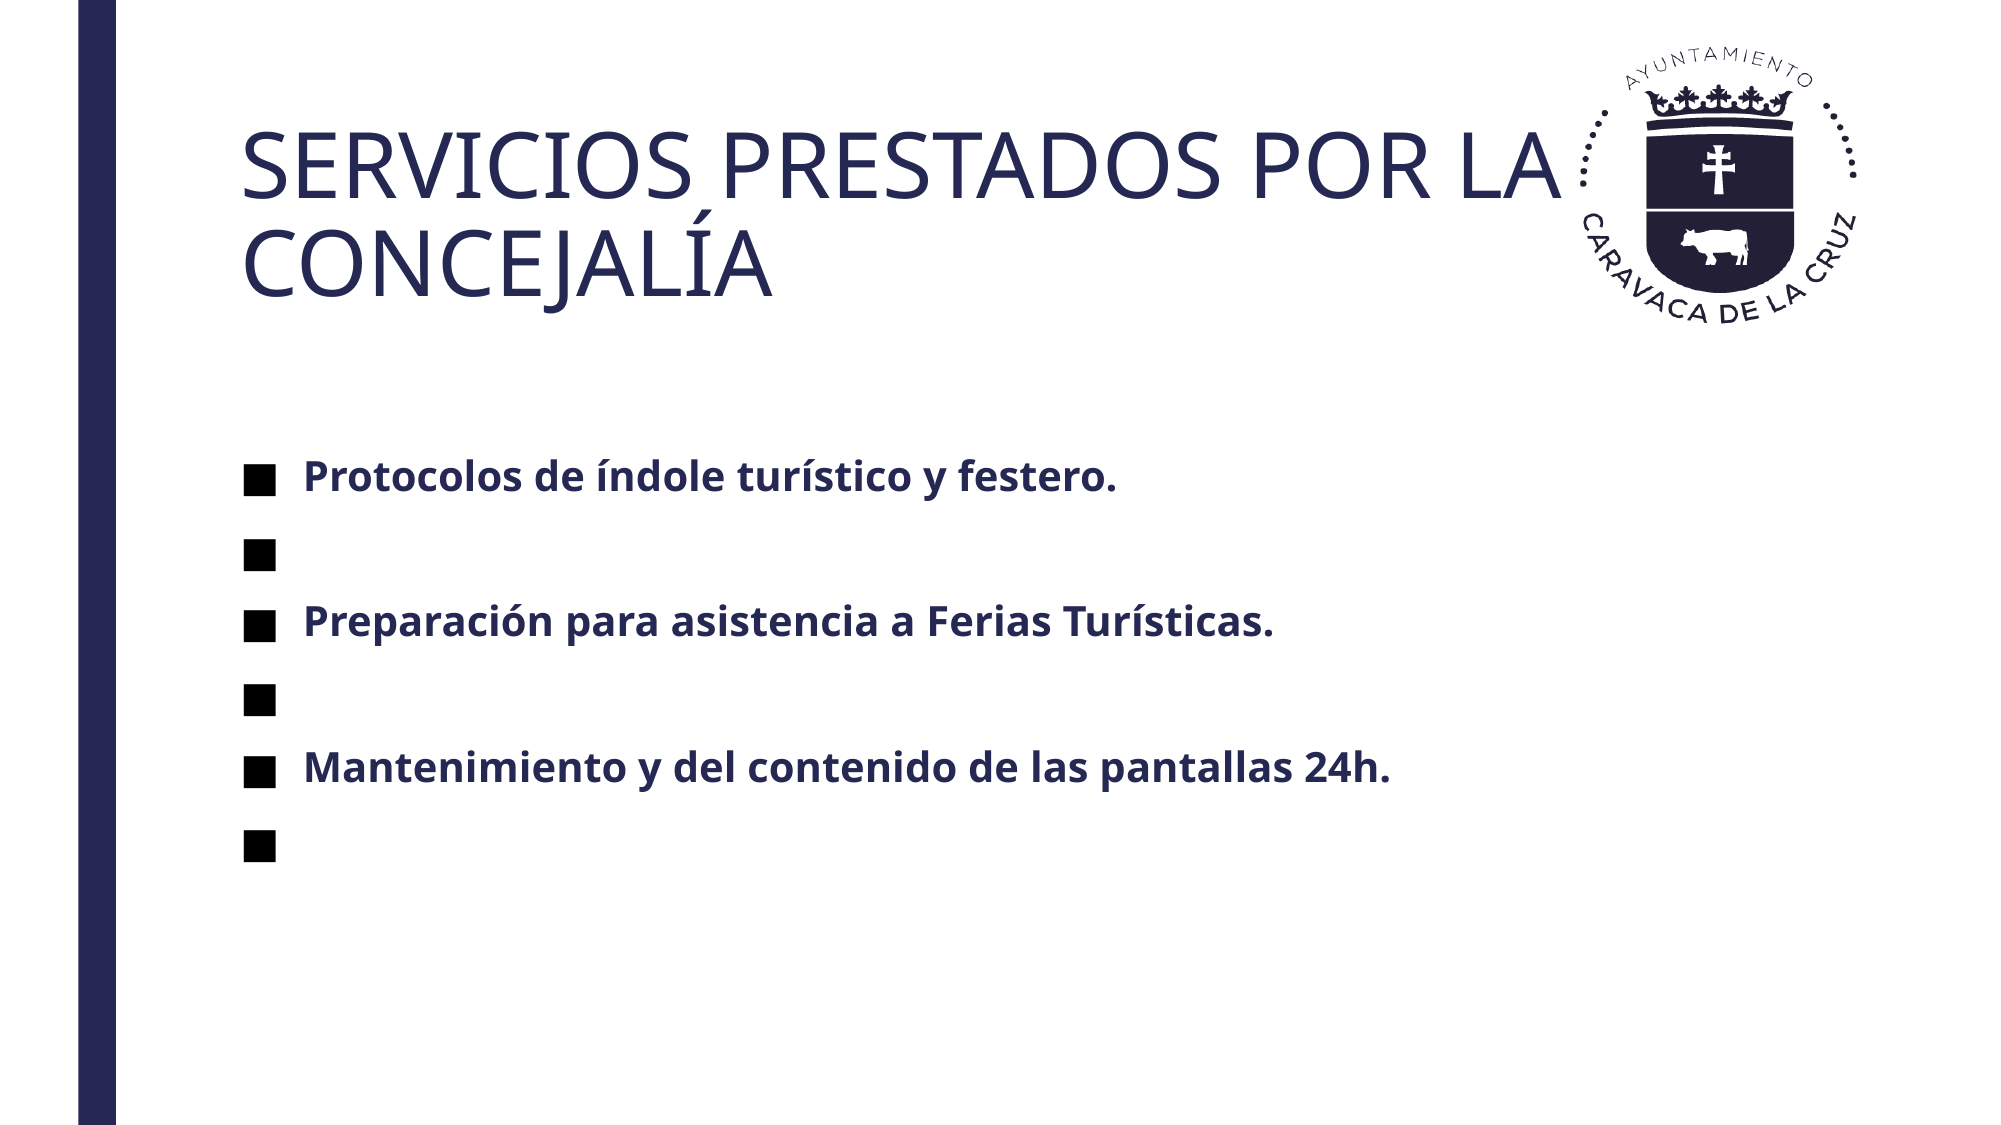

# SERVICIOS PRESTADOS POR LA CONCEJALÍA
Protocolos de índole turístico y festero.
Preparación para asistencia a Ferias Turísticas.
Mantenimiento y del contenido de las pantallas 24h.